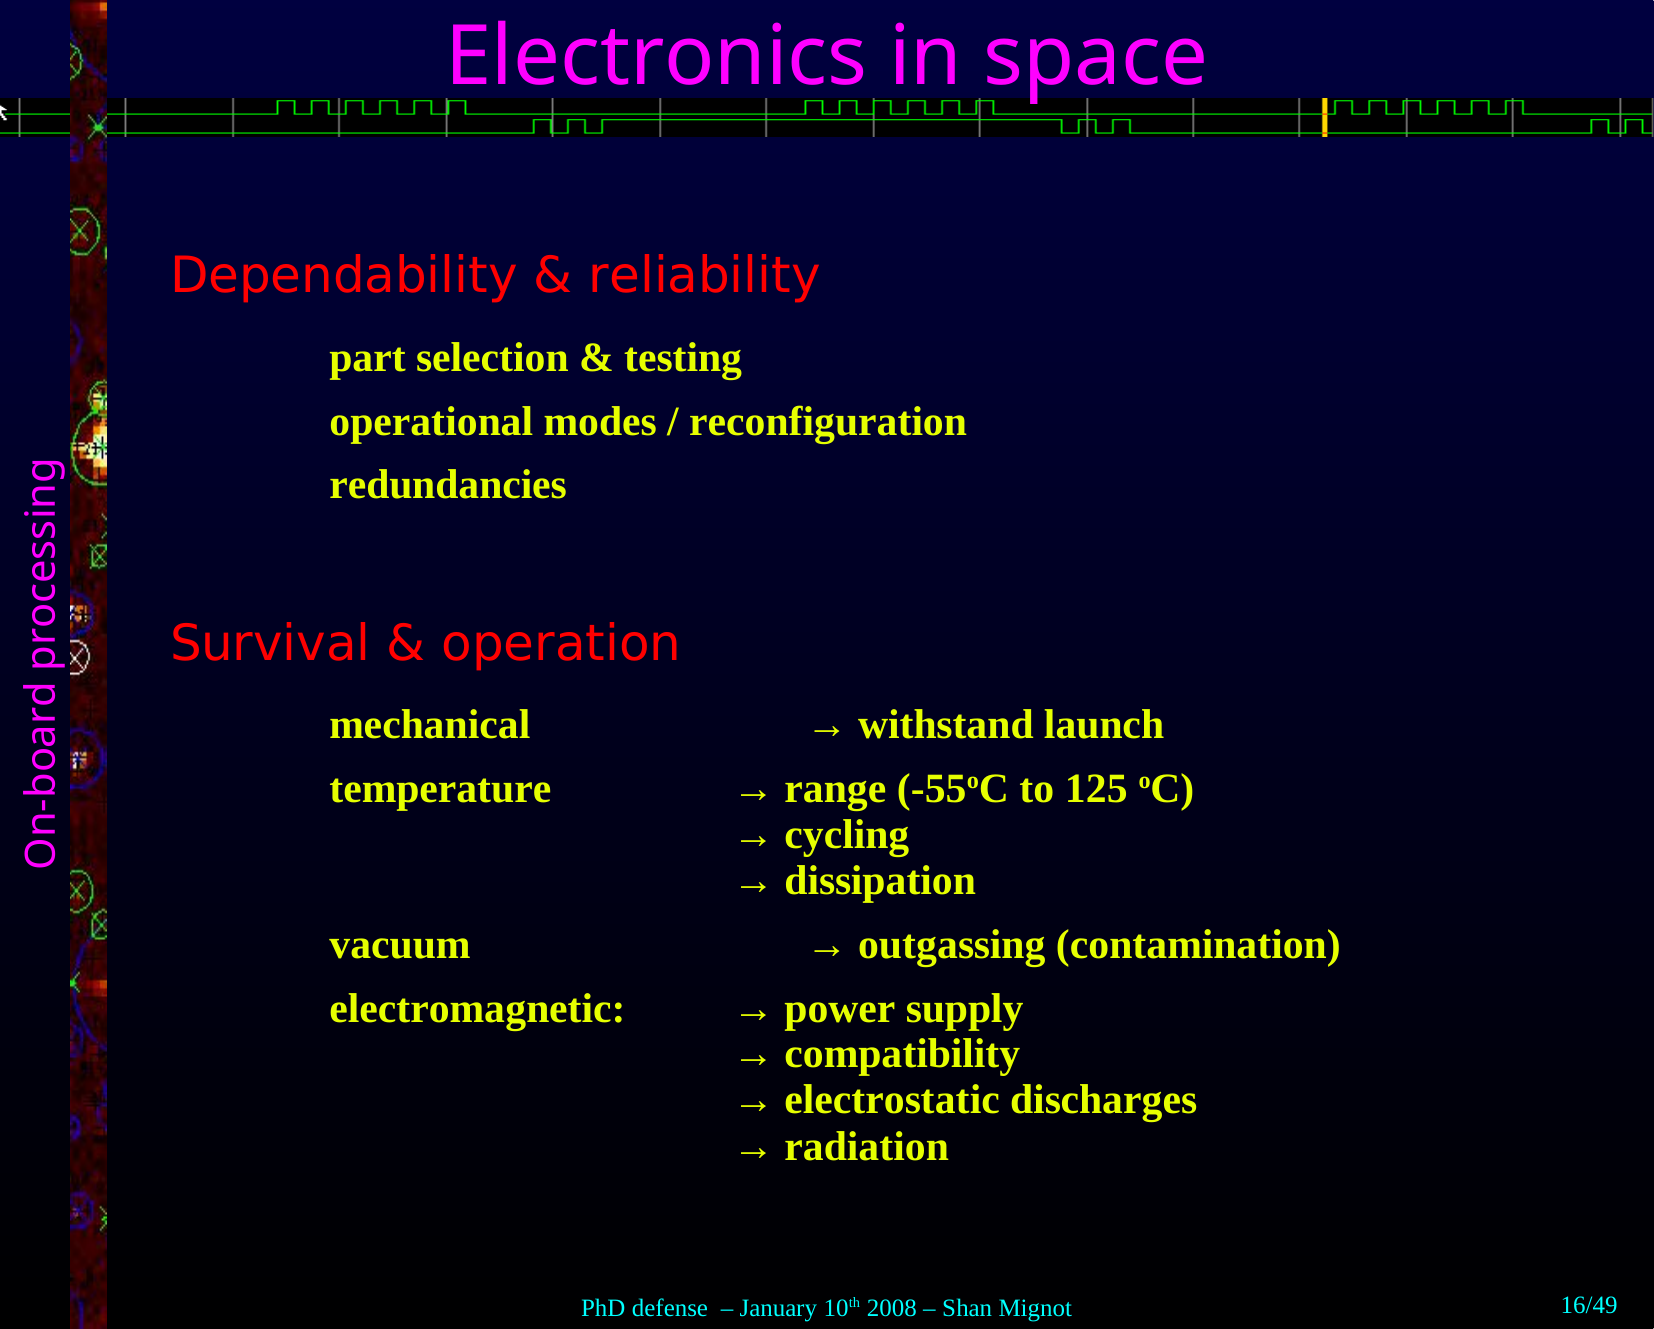

Electronics in space
# Dependability & reliability
part selection & testing
operational modes / reconfiguration
redundancies
Survival & operation
mechanical				→ withstand launch
temperature			→ range (-55oC to 125 oC)										→ cycling														→ dissipation
vacuum					→ outgassing (contamination)
electromagnetic:	 	→ power supply													→ compatibility													→ electrostatic discharges										→ radiation
On-board processing
PhD defense – January 10th 2008 – Shan Mignot